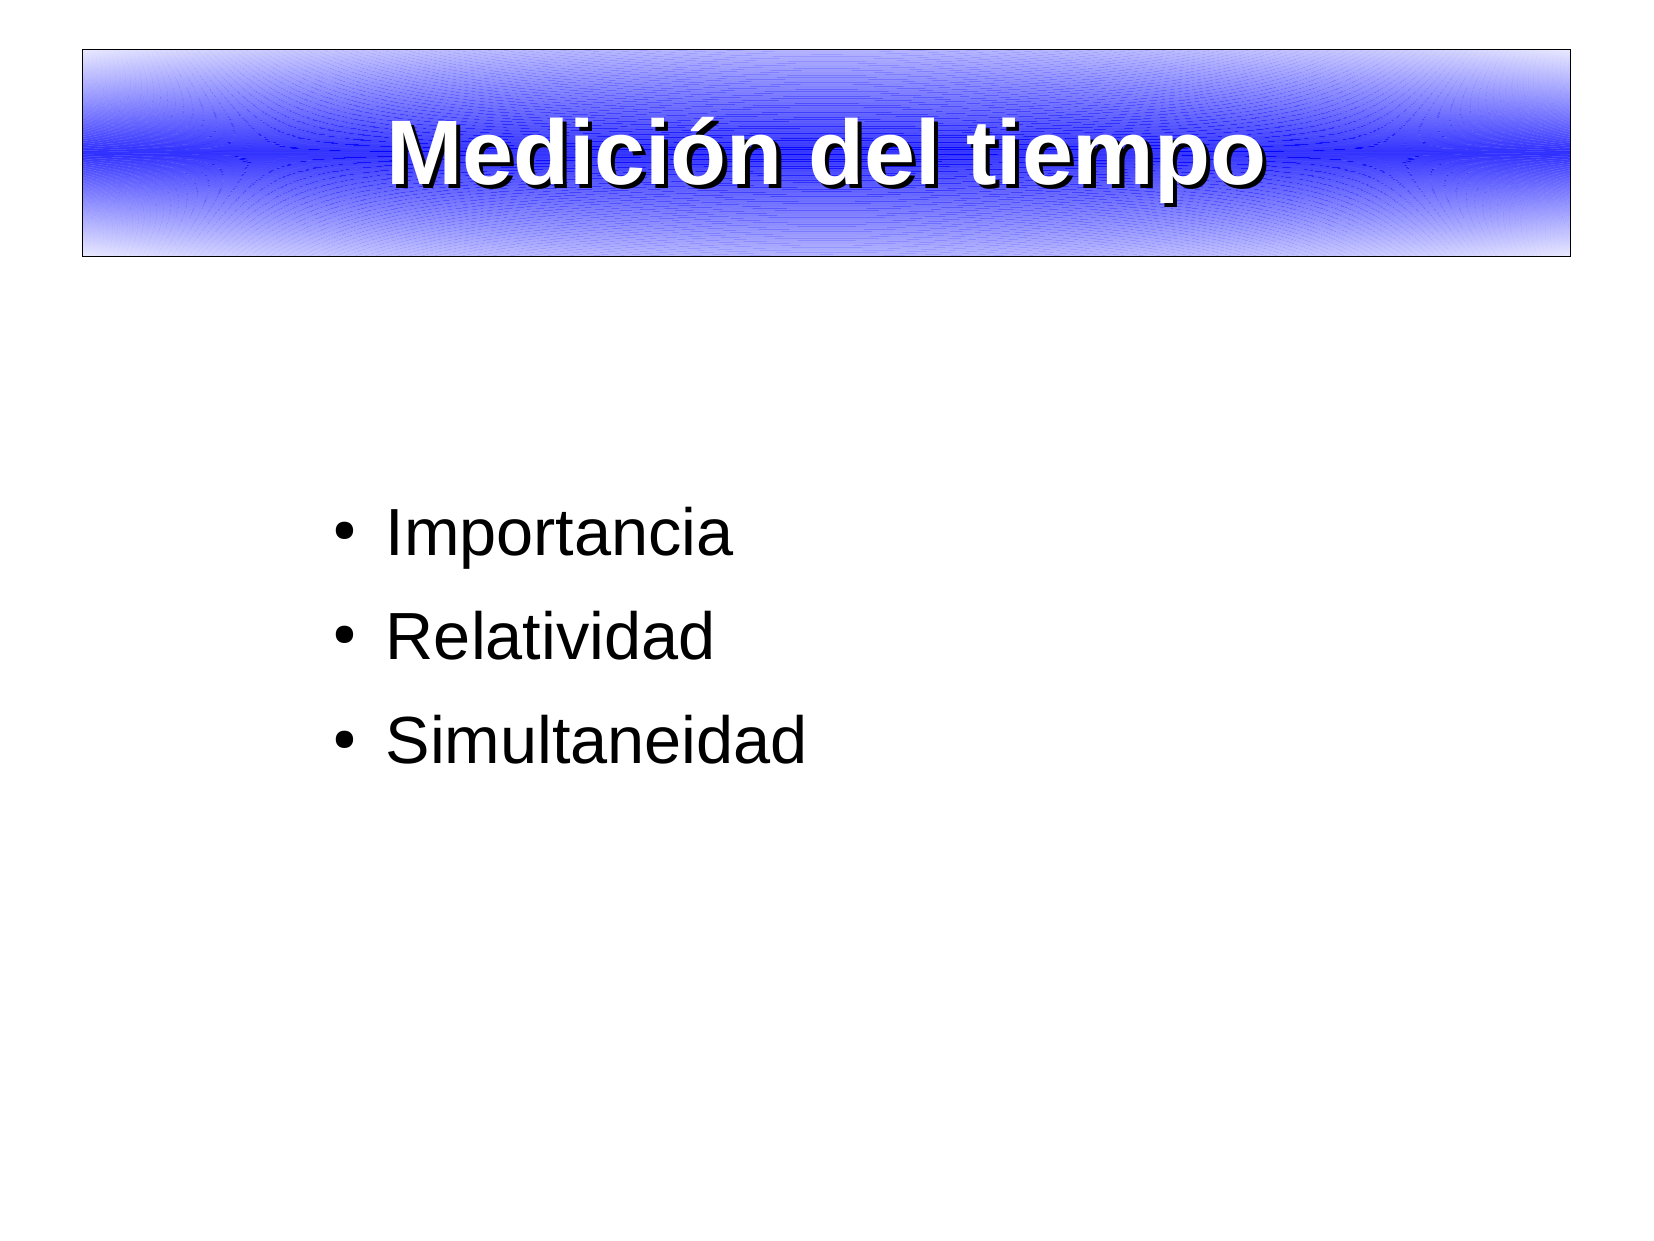

# Medición del tiempo
Importancia
Relatividad
Simultaneidad